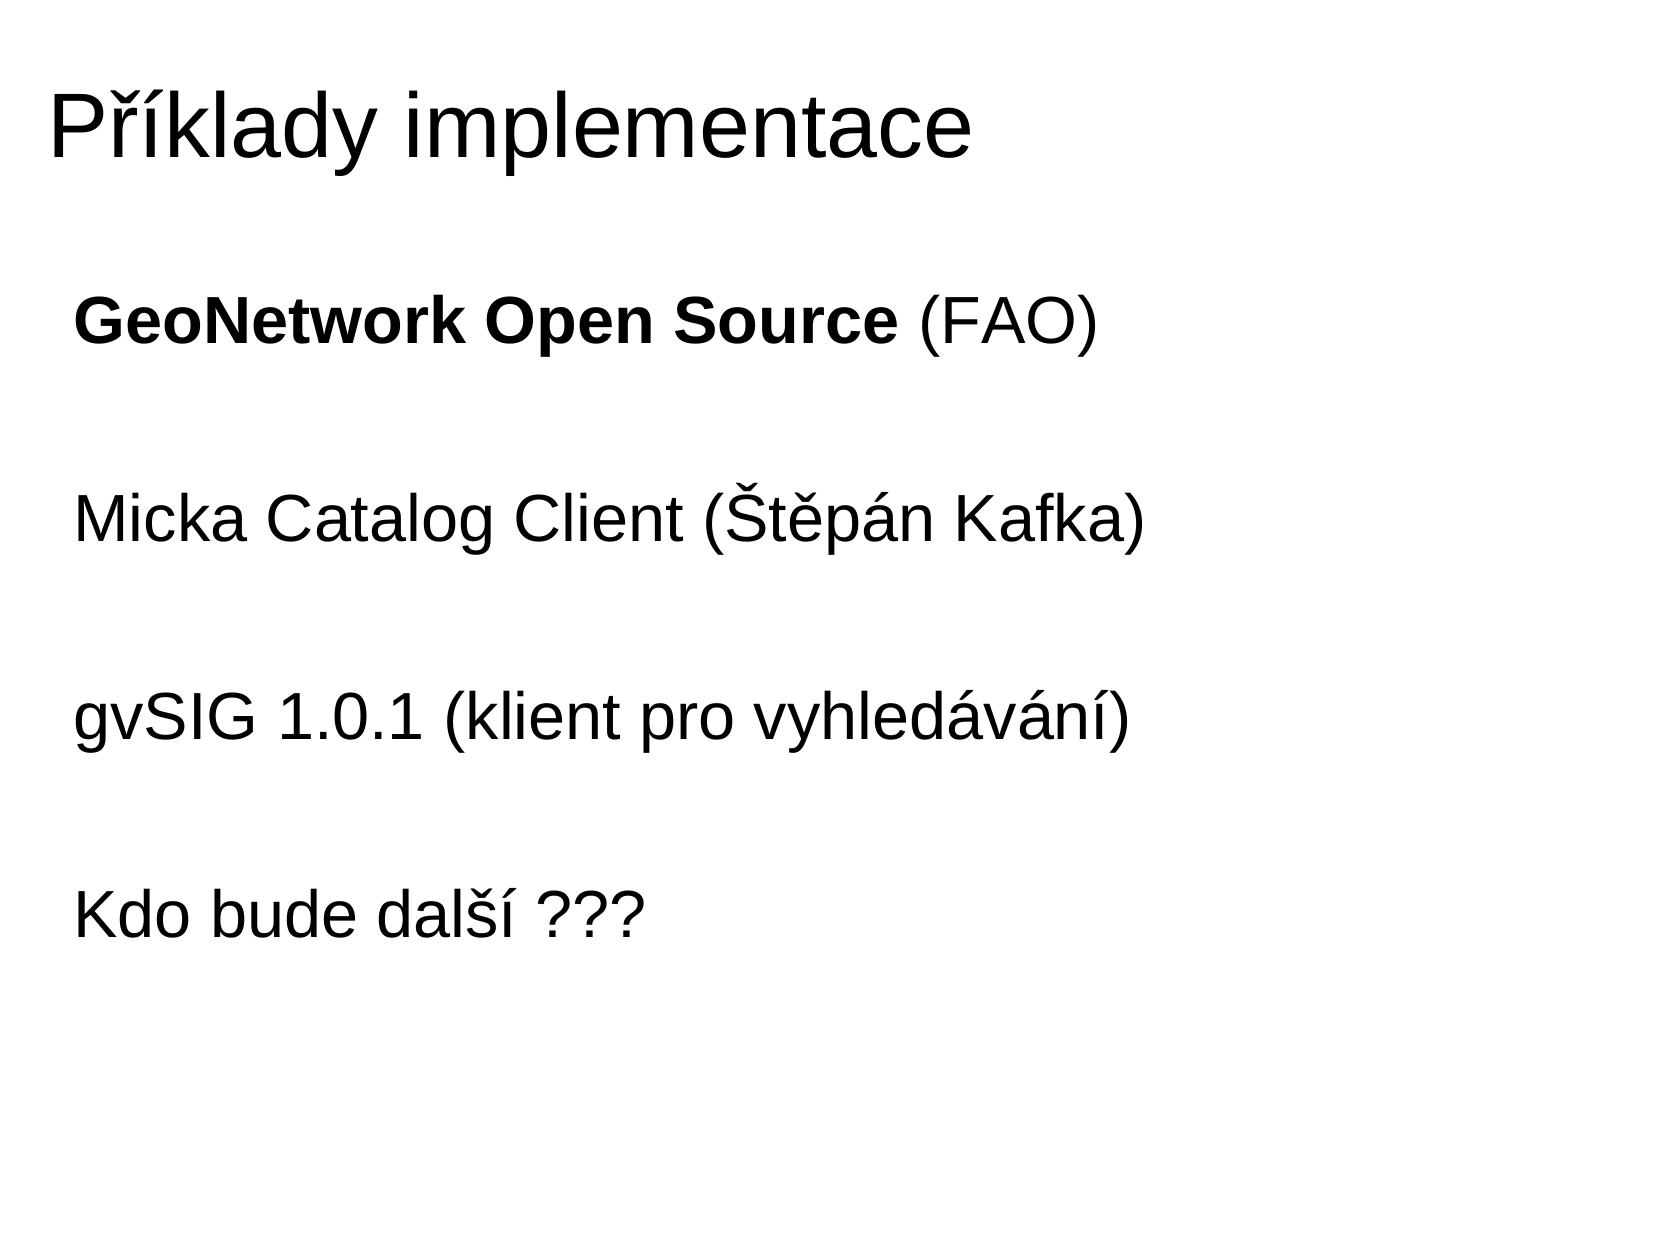

# Příklady implementace
GeoNetwork Open Source (FAO)
Micka Catalog Client (Štěpán Kafka)
gvSIG 1.0.1 (klient pro vyhledávání)
Kdo bude další ???